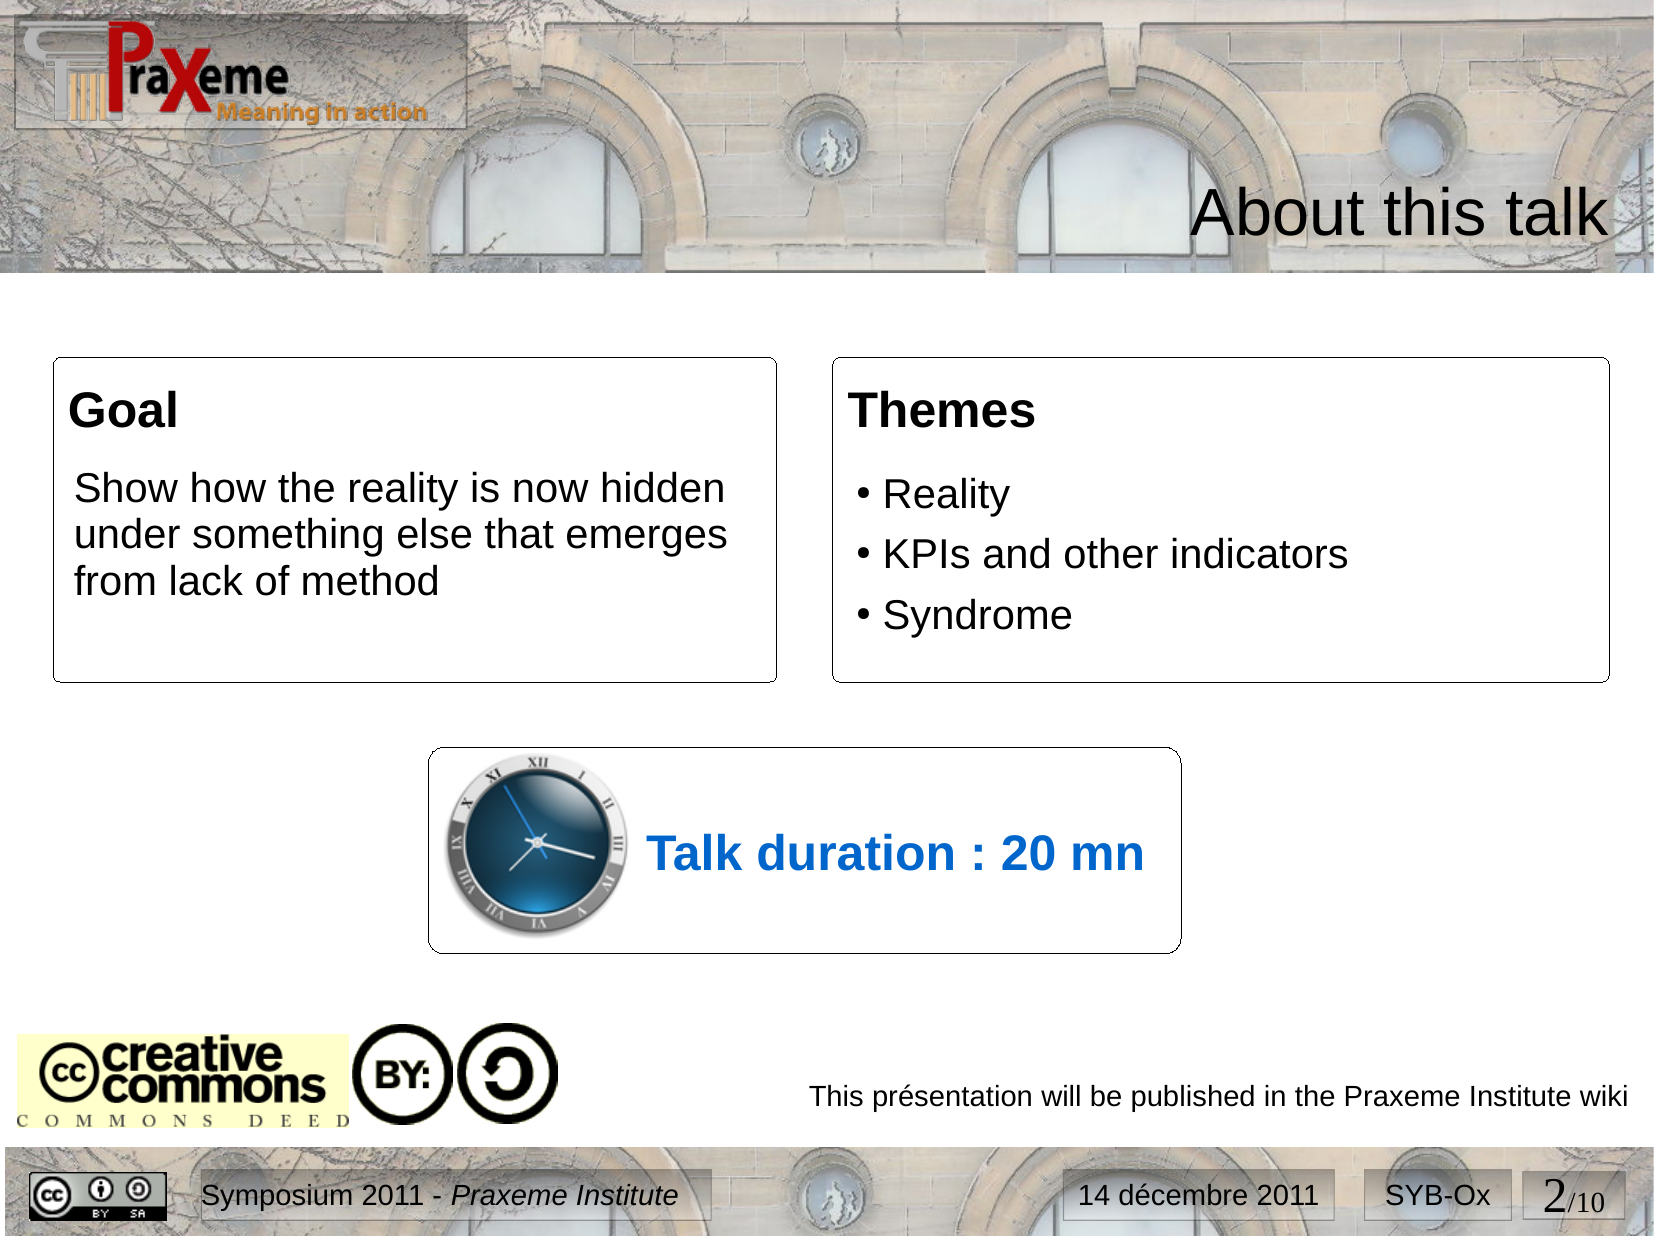

# About this talk
Goal
Themes
Show how the reality is now hidden under something else that emerges from lack of method
 Reality
 KPIs and other indicators
 Syndrome
Talk duration : 20 mn
This présentation will be published in the Praxeme Institute wiki
Praxeme - ICSSEA
2